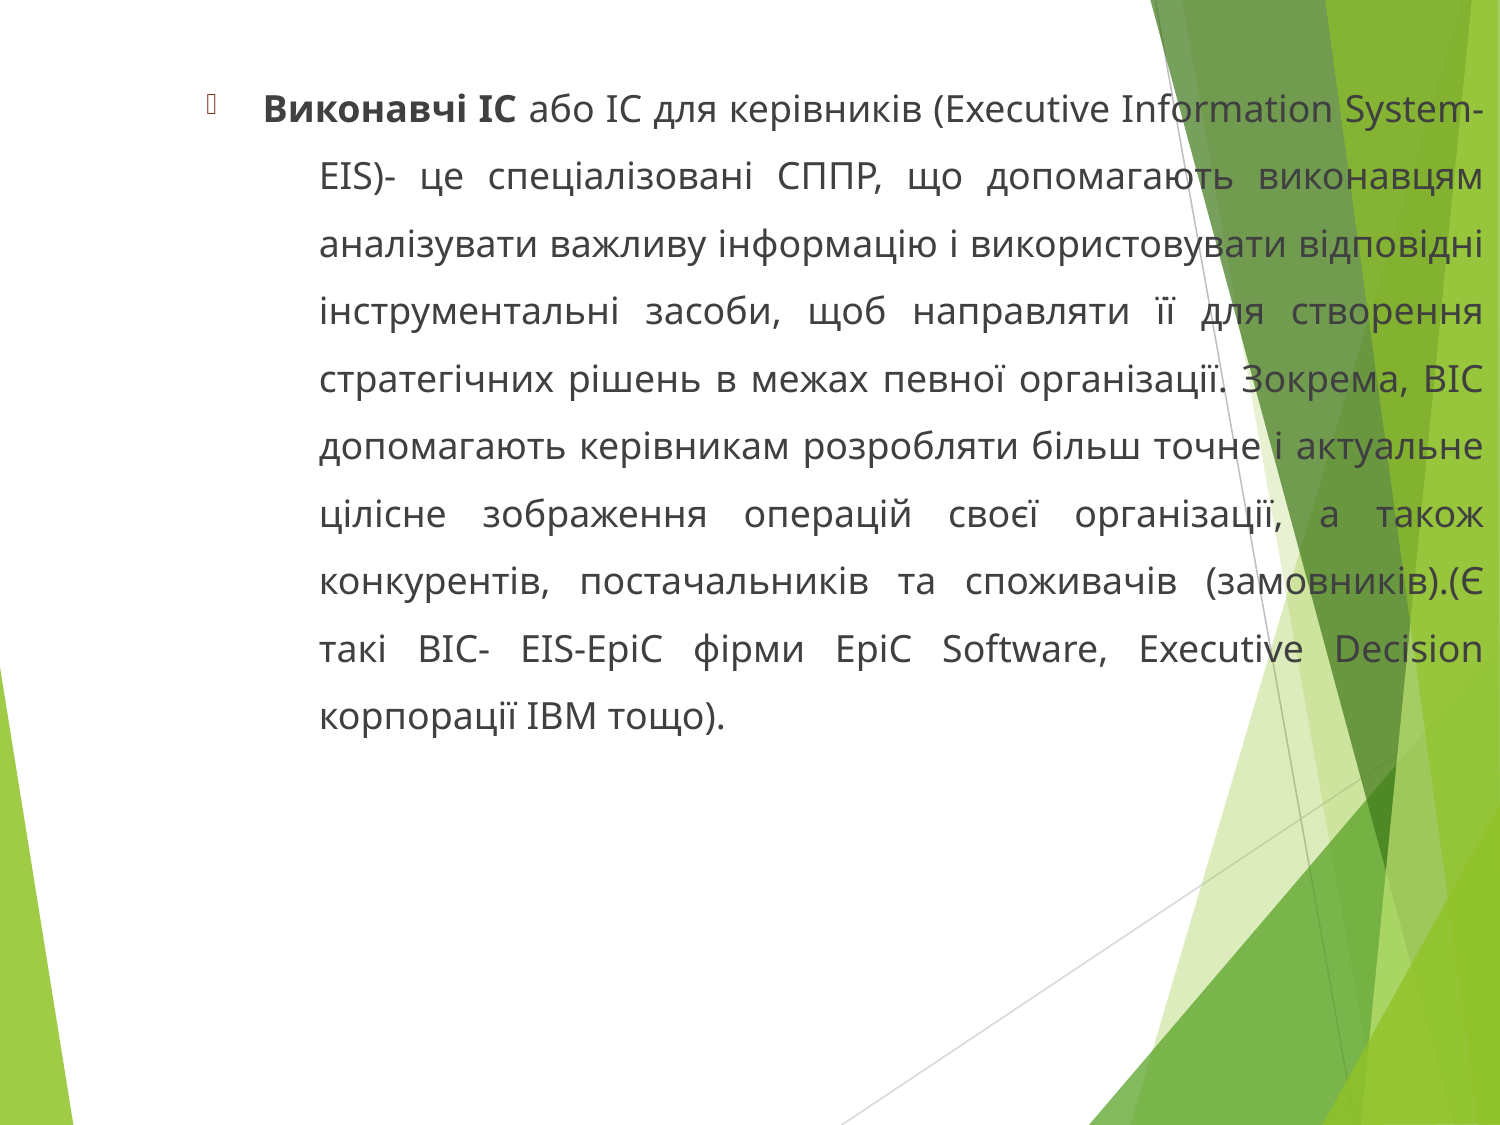

# Виконавчі ІС або ІС для керівників (Executive Information System- EIS)- це спеціалізовані СППР, що допомагають виконавцям аналізувати важливу інформацію і використовувати відповідні інструментальні засоби, щоб направляти її для створення стратегічних рішень в межах певної організації. Зокрема, ВІС допомагають керівникам розробляти більш точне і актуальне цілісне зображення операцій своєї організації, а також конкурентів, постачальників та споживачів (замовників).(Є такі ВІС- ЕІS-EpiС фірми EpiC Software, Executive Decision корпорації ІВМ тощо).